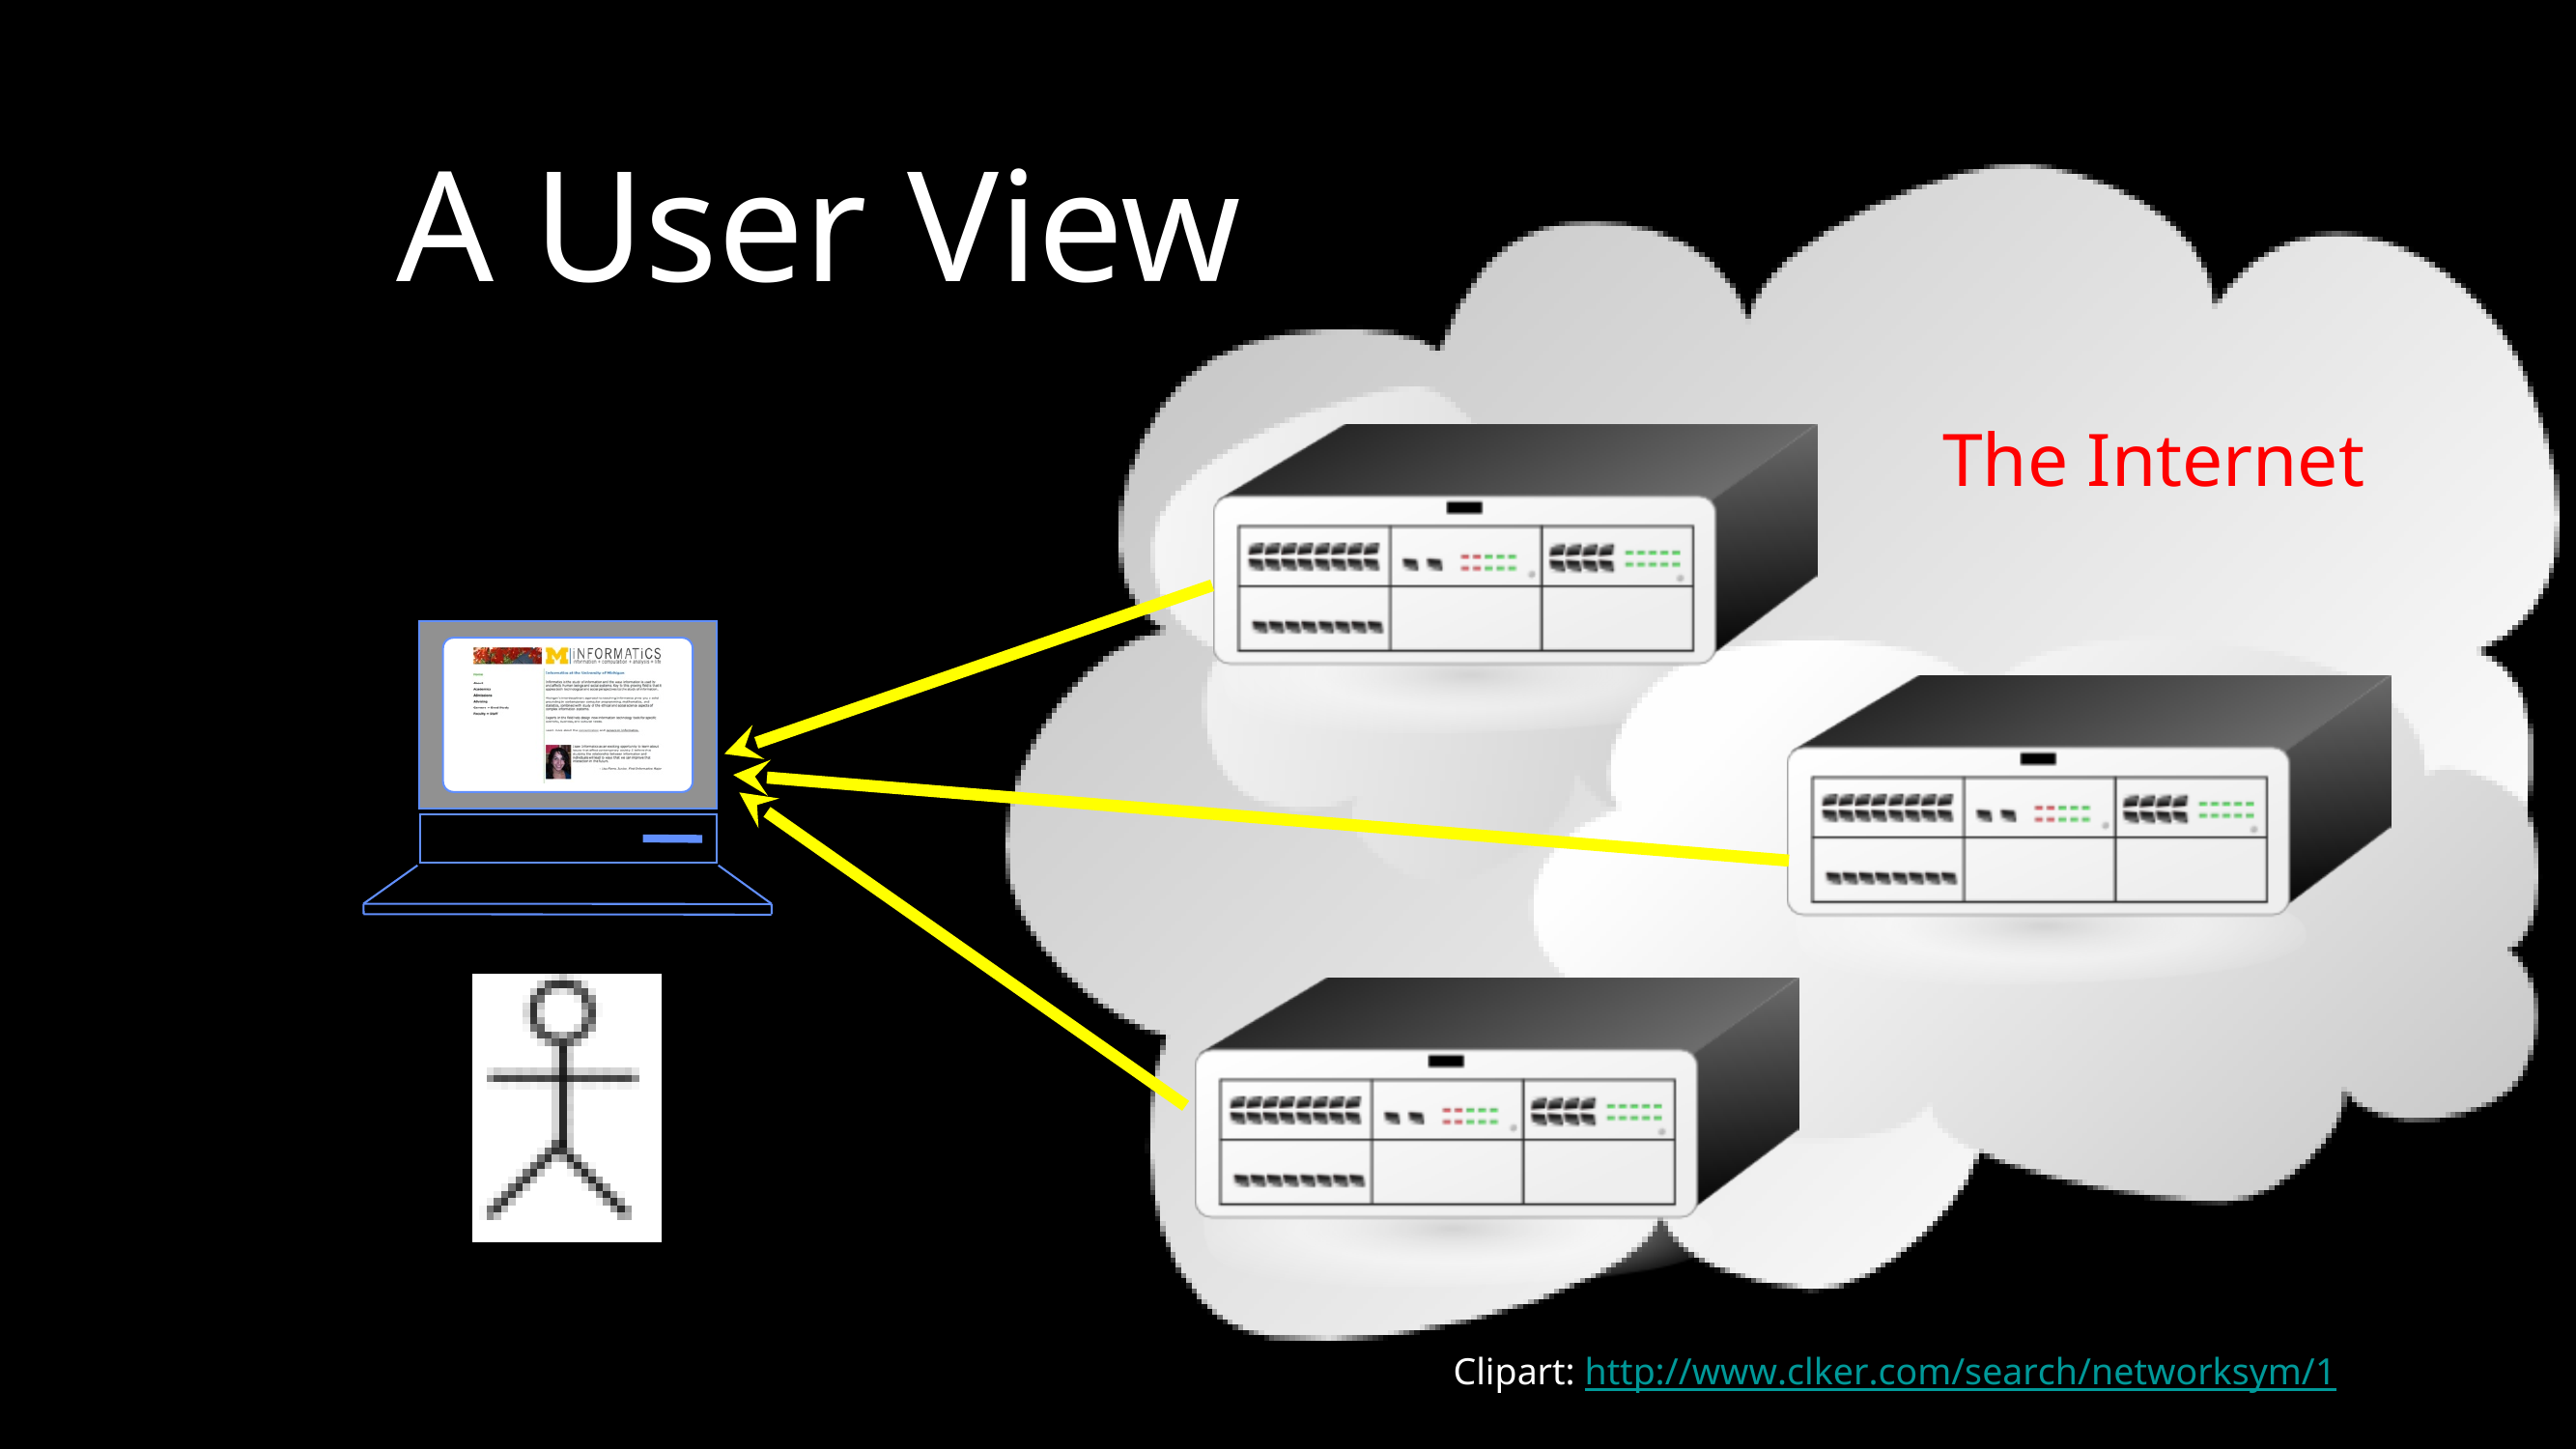

# A User View
The Internet
Clipart: http://www.clker.com/search/networksym/1